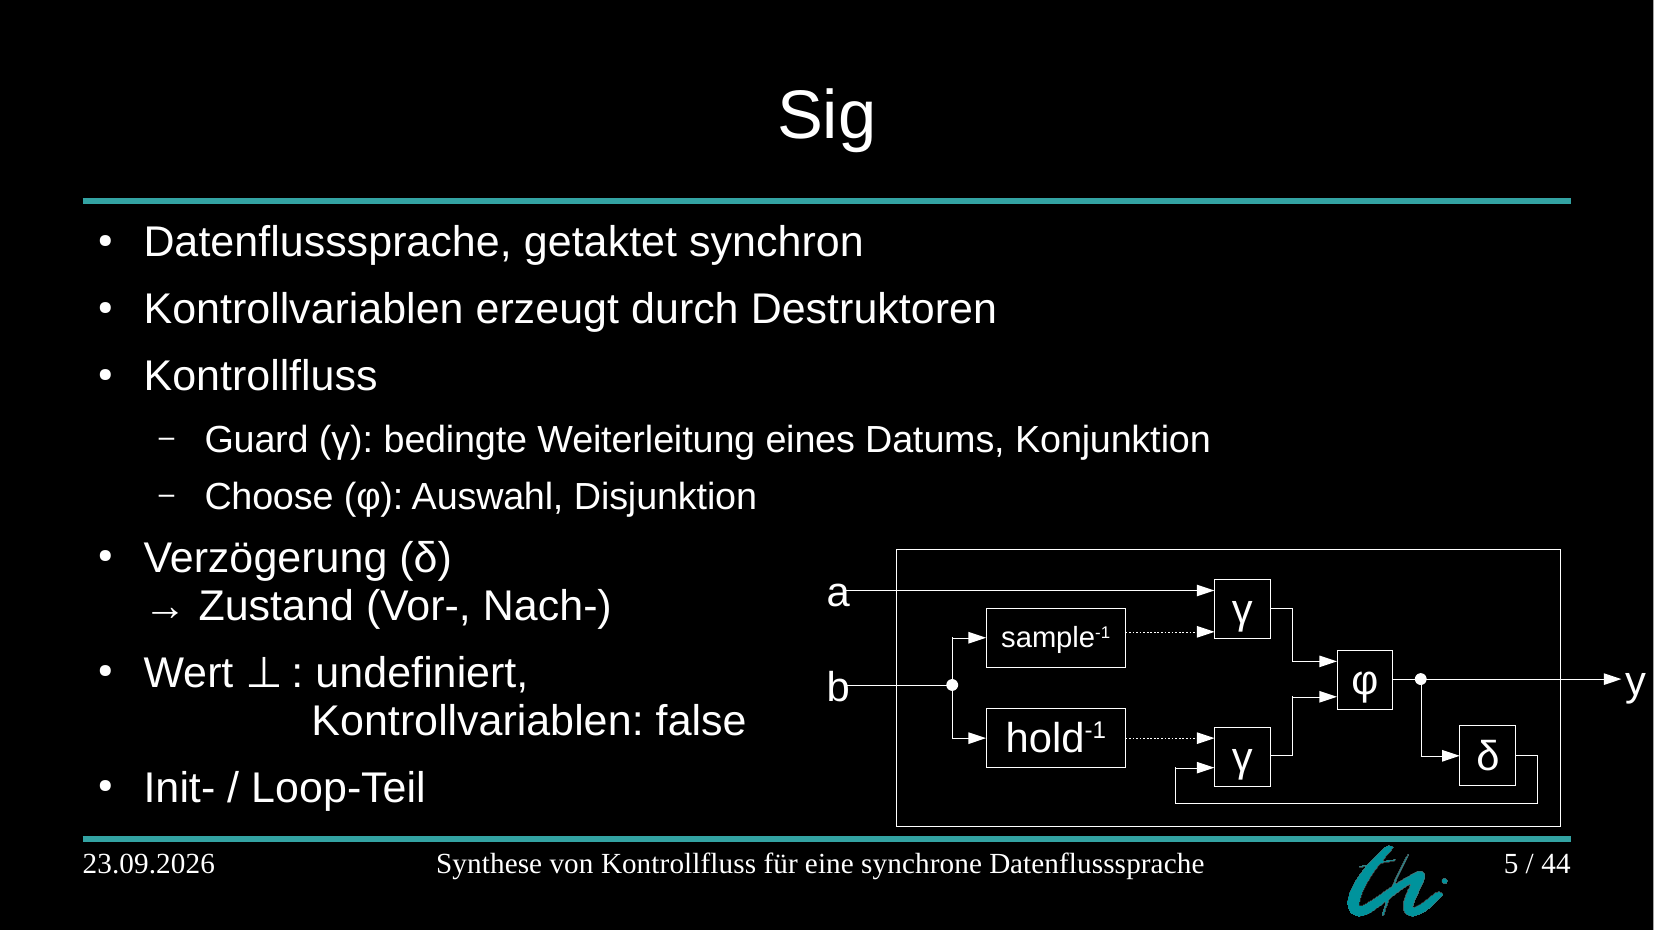

# Sig
Datenflusssprache, getaktet synchron
Kontrollvariablen erzeugt durch Destruktoren
Kontrollfluss
Guard (γ): bedingte Weiterleitung eines Datums, Konjunktion
Choose (φ): Auswahl, Disjunktion
Verzögerung (δ)
→ Zustand (Vor-, Nach-)
Wert ⊥ : undefiniert,
 Kontrollvariablen: false
Init- / Loop-Teil
a
γ
sample-1
φ
y
b
hold-1
δ
γ
Synthese von Kontrollfluss für eine synchrone Datenflusssprache
5